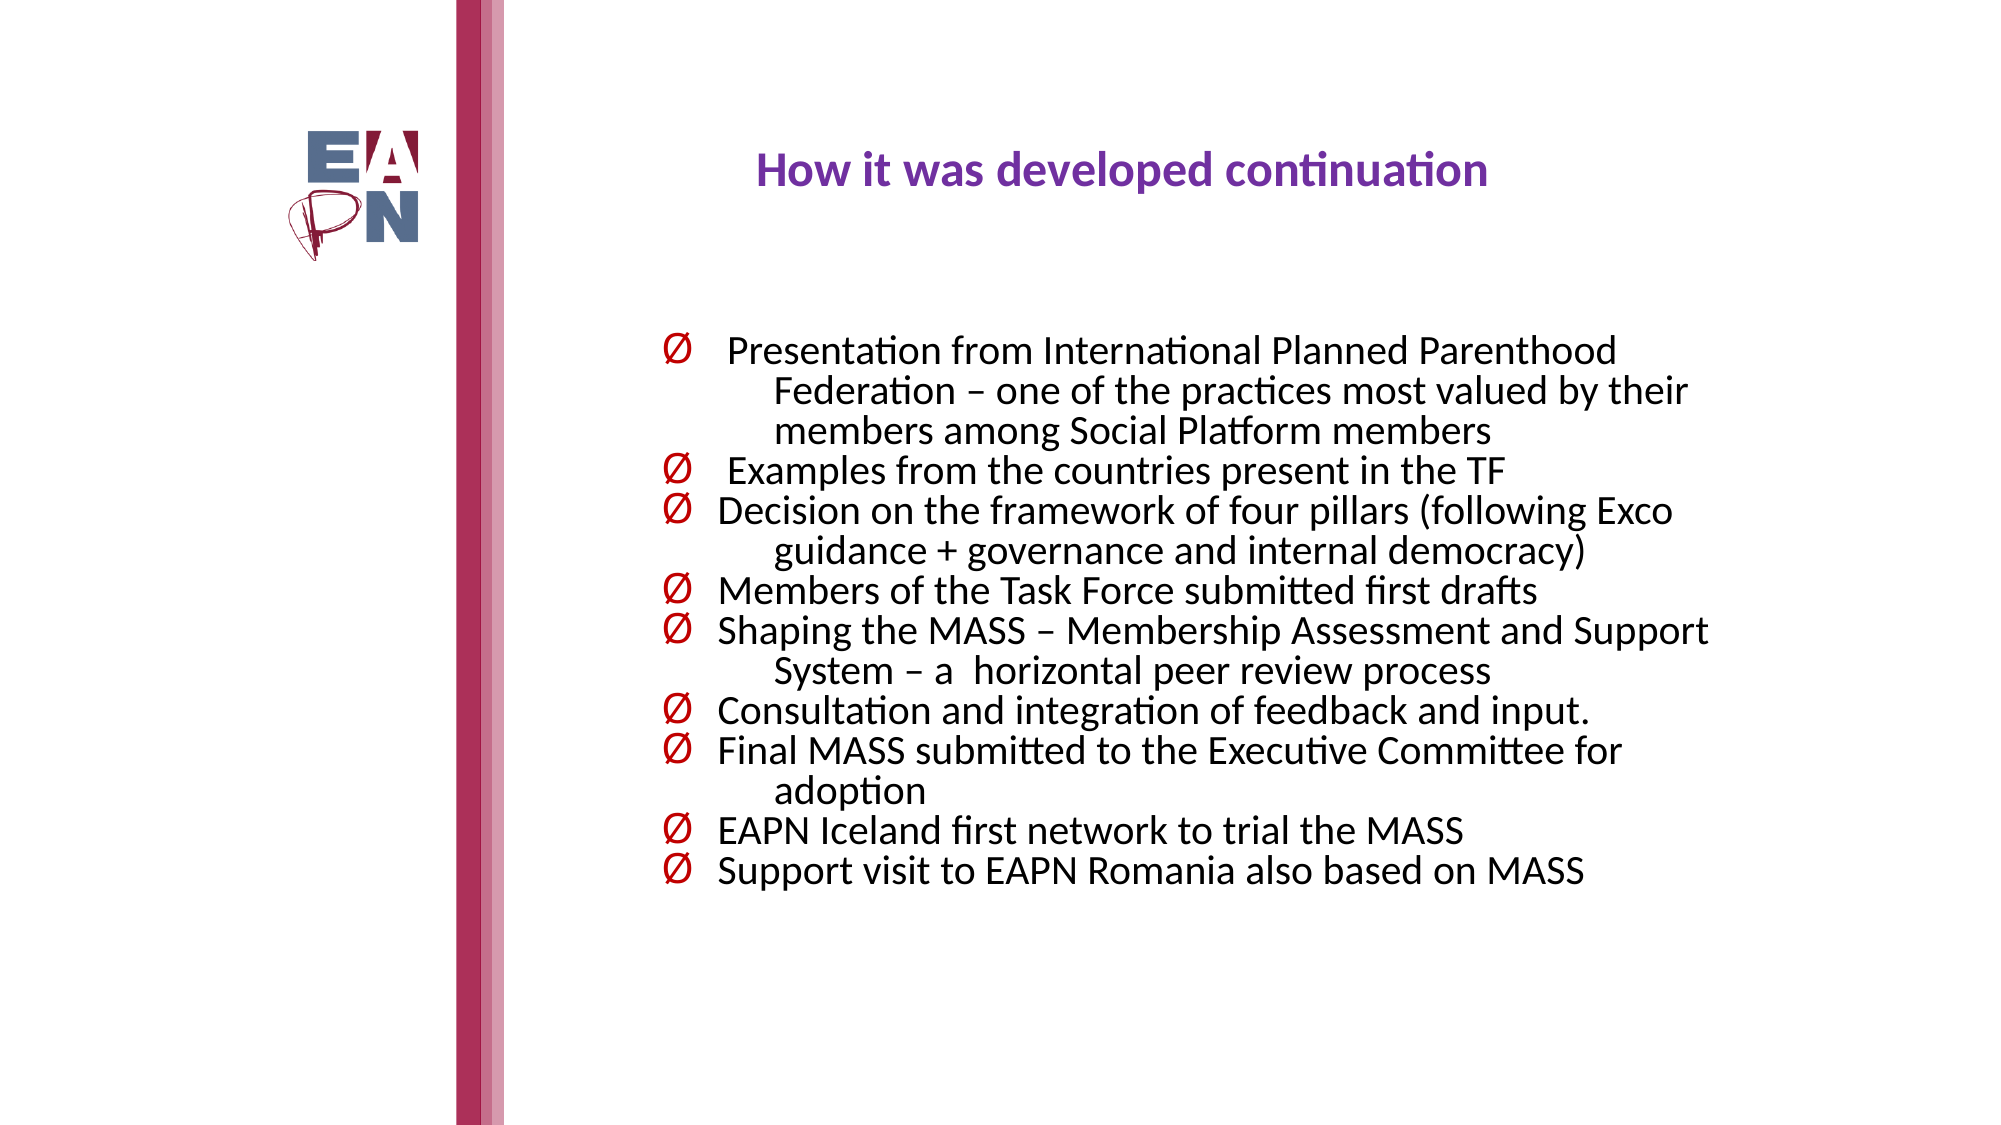

How it was developed continuation
 Presentation from International Planned Parenthood Federation – one of the practices most valued by their members among Social Platform members
 Examples from the countries present in the TF
Decision on the framework of four pillars (following Exco guidance + governance and internal democracy)
Members of the Task Force submitted first drafts
Shaping the MASS – Membership Assessment and Support System – a horizontal peer review process
Consultation and integration of feedback and input.
Final MASS submitted to the Executive Committee for adoption
EAPN Iceland first network to trial the MASS
Support visit to EAPN Romania also based on MASS